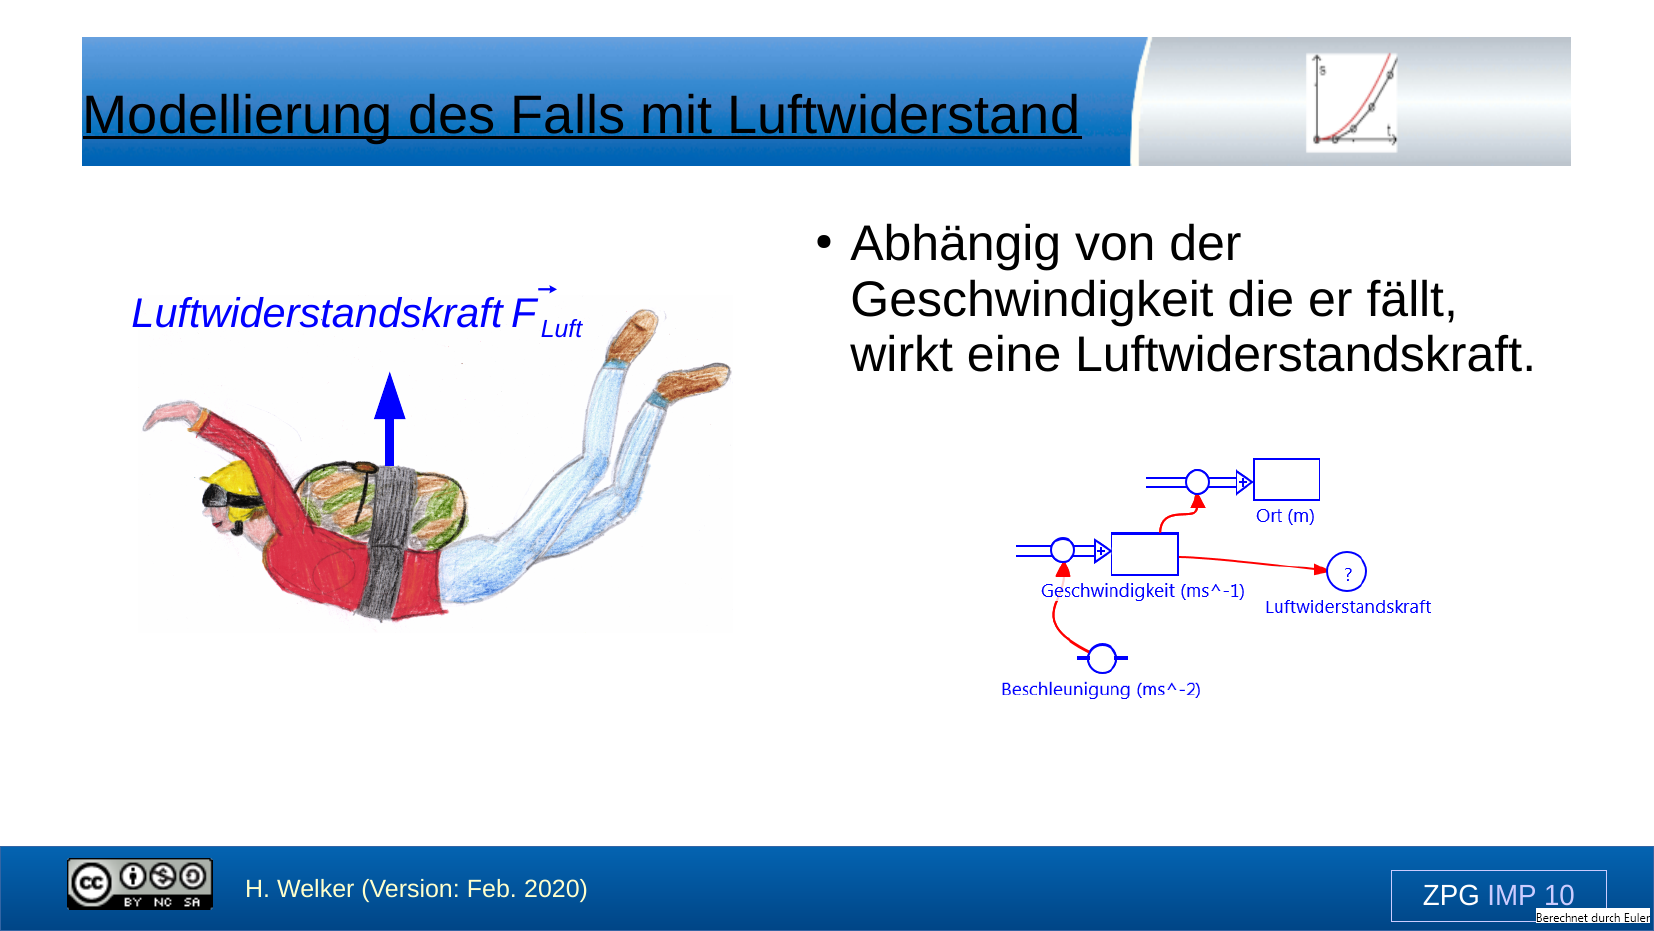

# Modellierung des Falls mit Luftwiderstand
Abhängig von der Geschwindigkeit die er fällt, wirkt eine Luftwiderstandskraft.